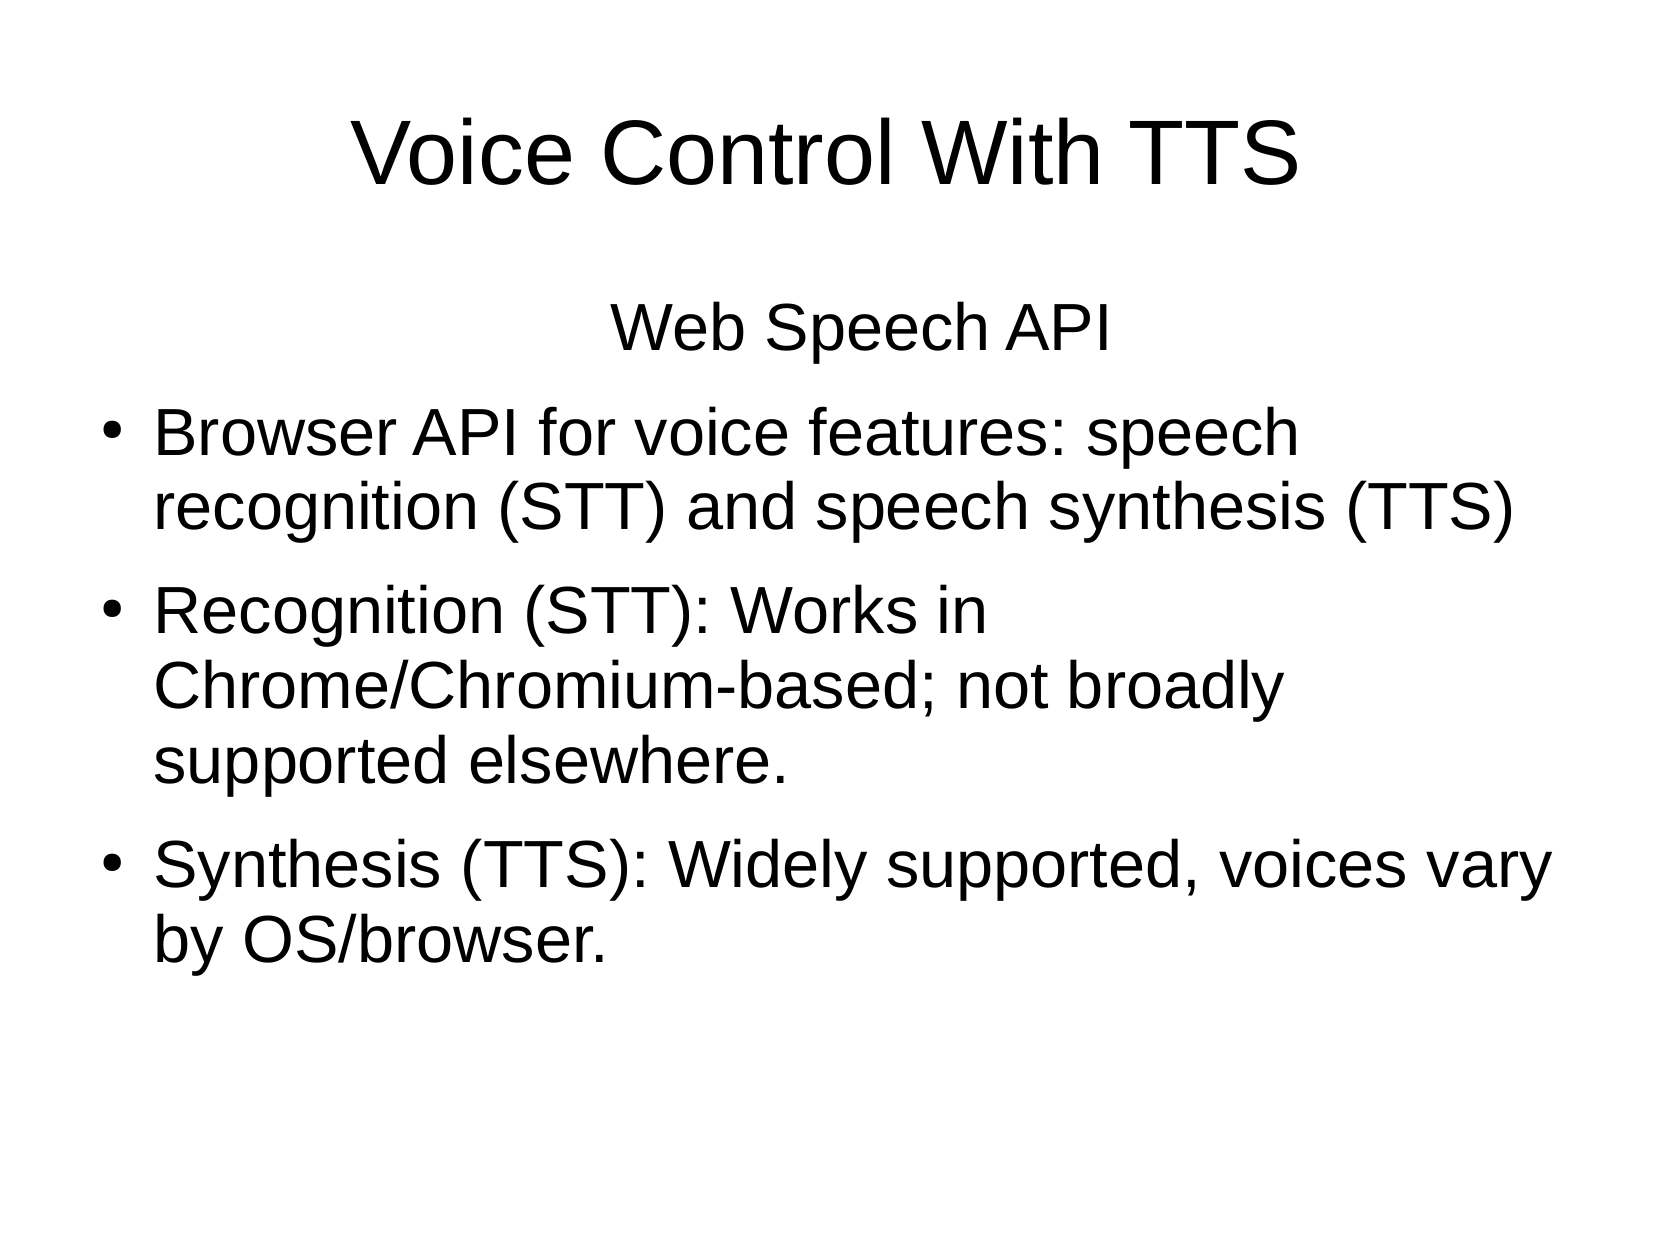

# Voice Control With TTS
Web Speech API
Browser API for voice features: speech recognition (STT) and speech synthesis (TTS)
Recognition (STT): Works in Chrome/Chromium-based; not broadly supported elsewhere.
Synthesis (TTS): Widely supported, voices vary by OS/browser.